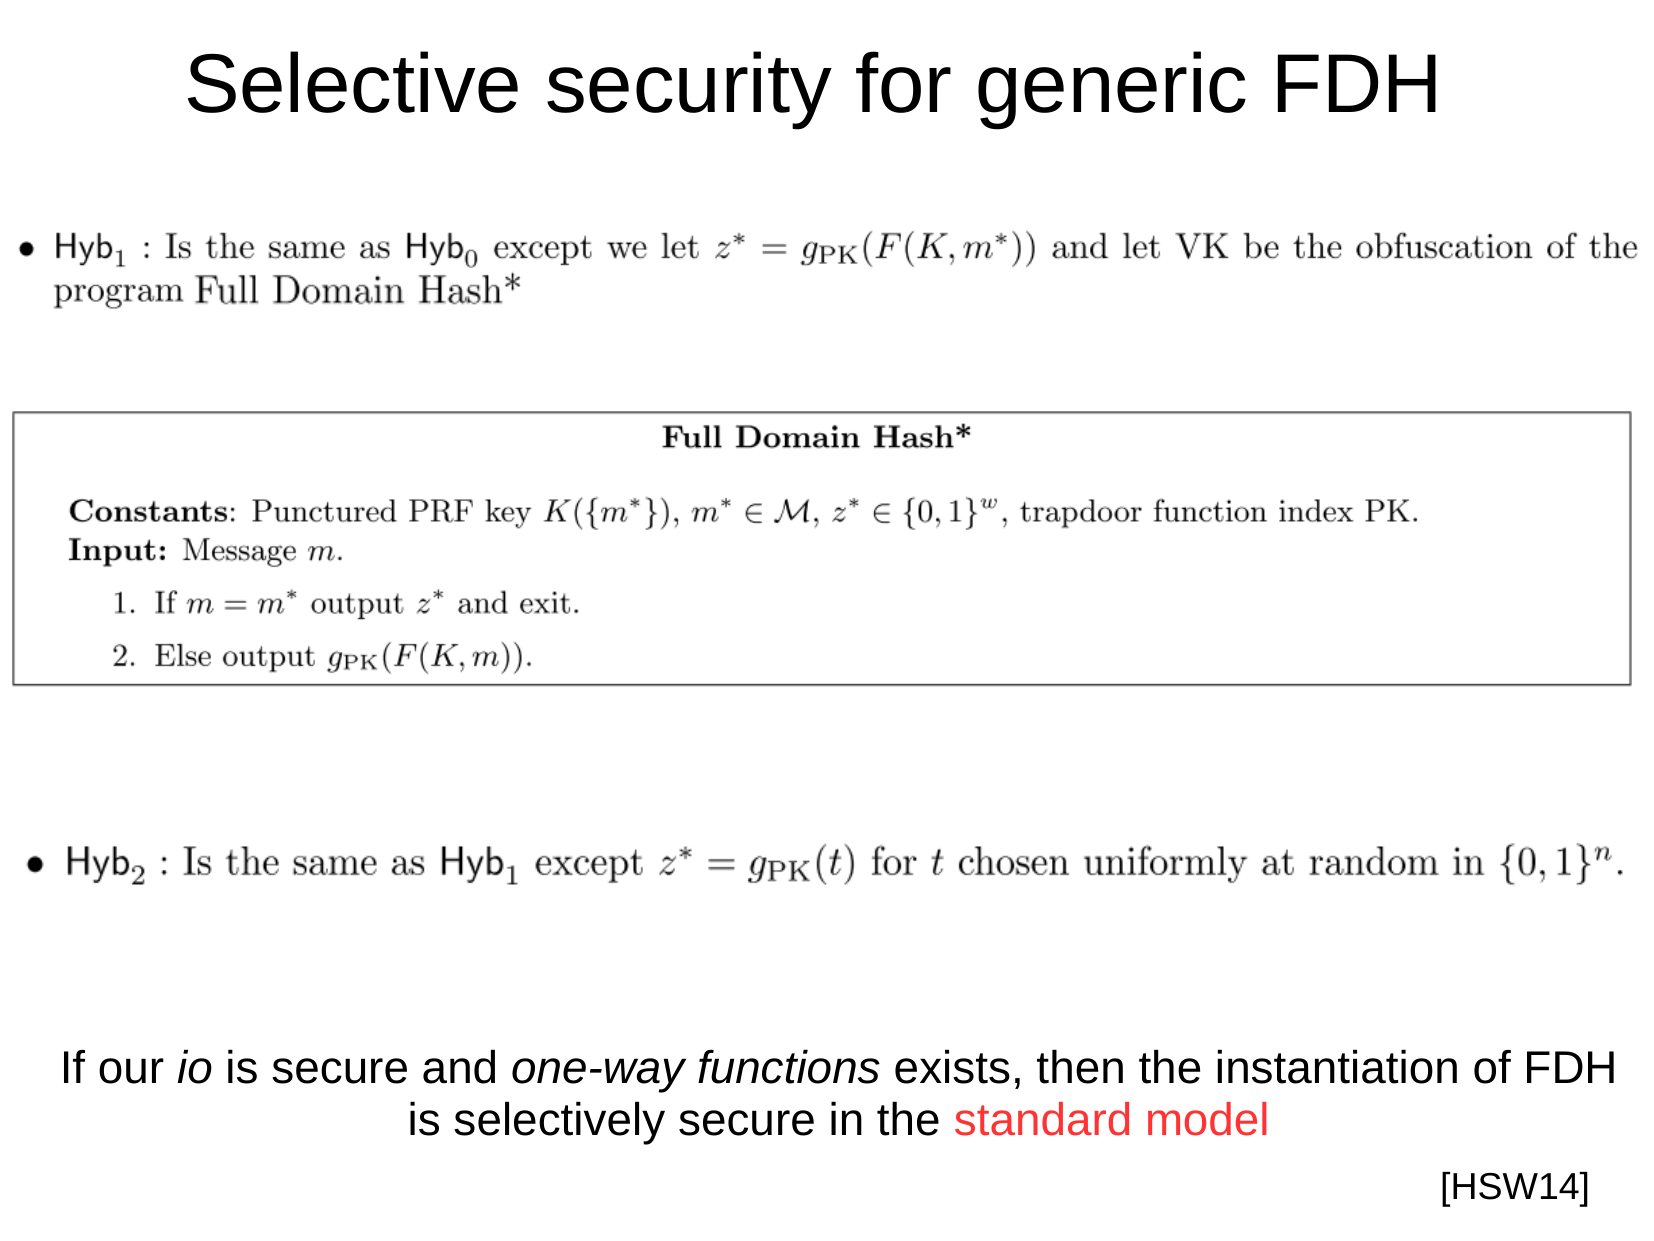

Selective security for generic FDH
If our io is secure and one-way functions exists, then the instantiation of FDH
is selectively secure in the standard model
[HSW14]